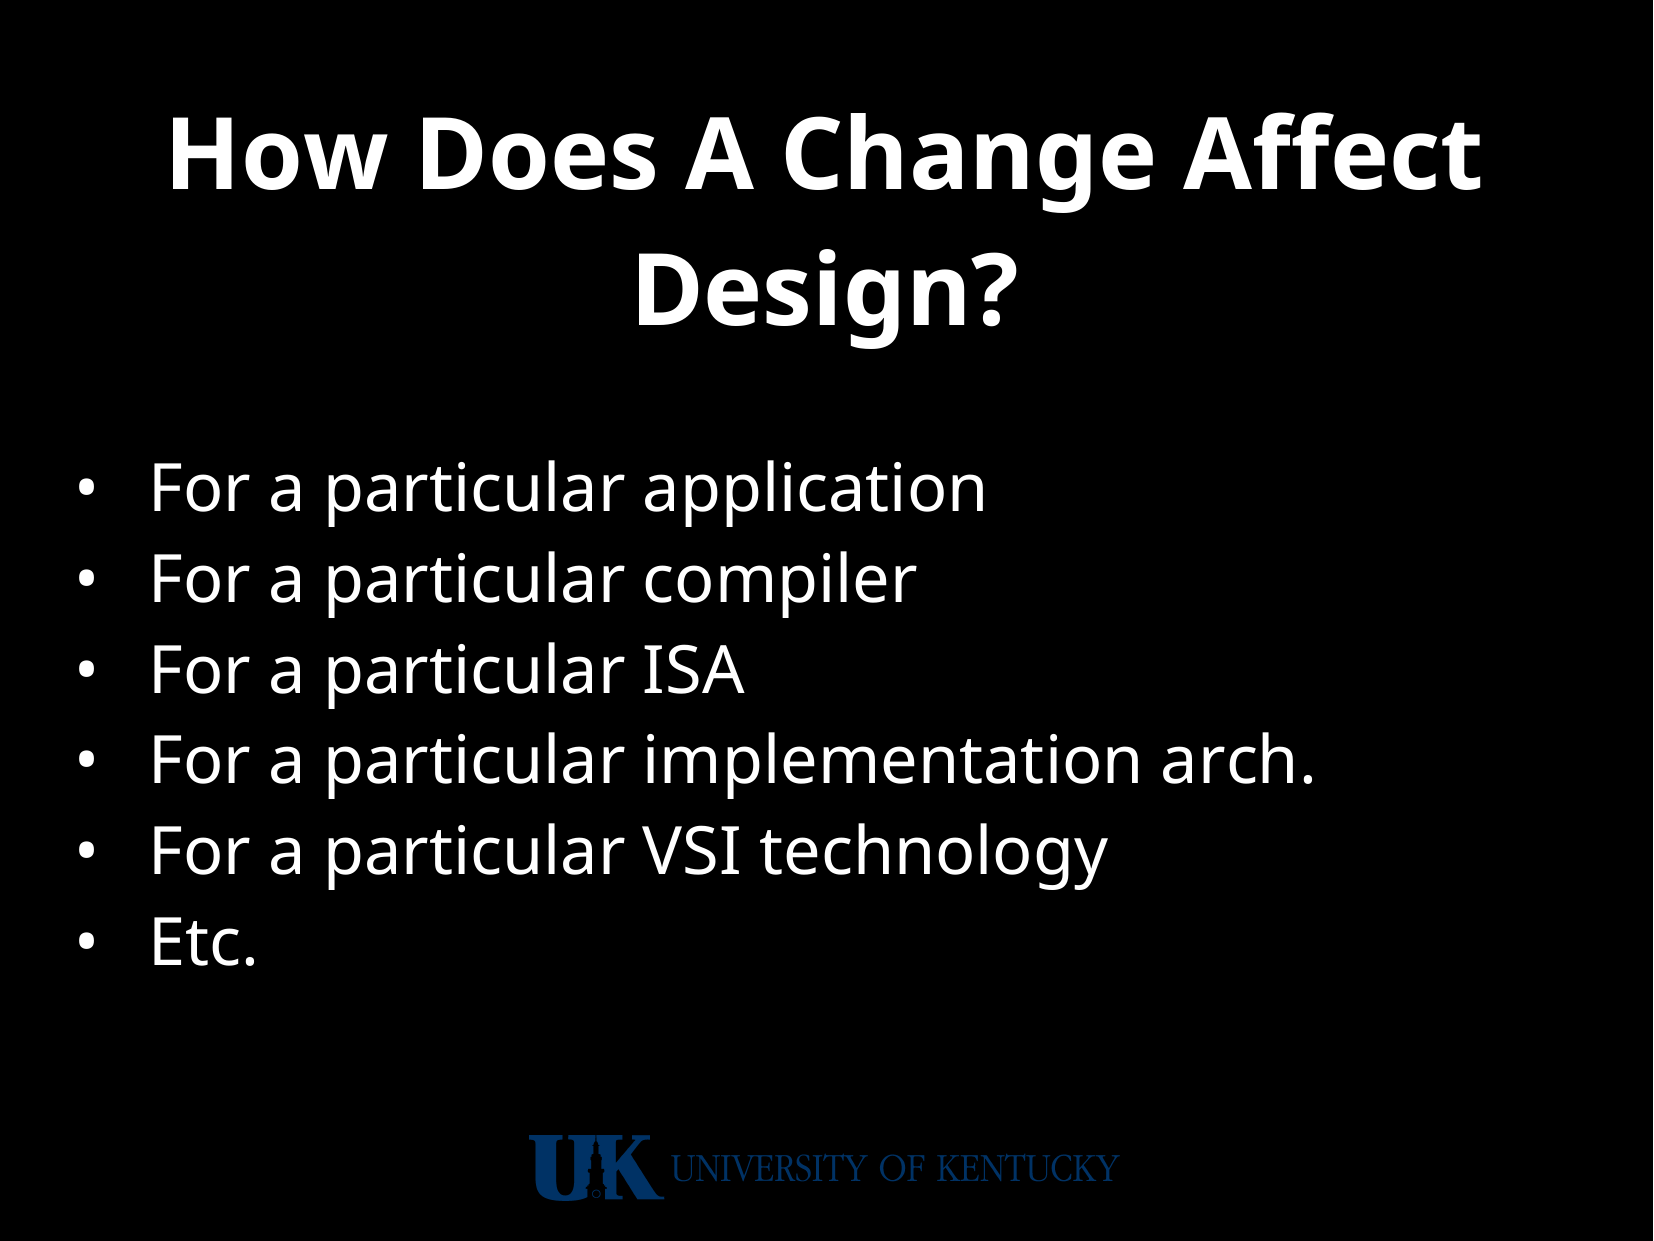

# How Does A Change Affect Design?
•	For a particular application
•	For a particular compiler
•	For a particular ISA
•	For a particular implementation arch.
•	For a particular VSI technology
•	Etc.